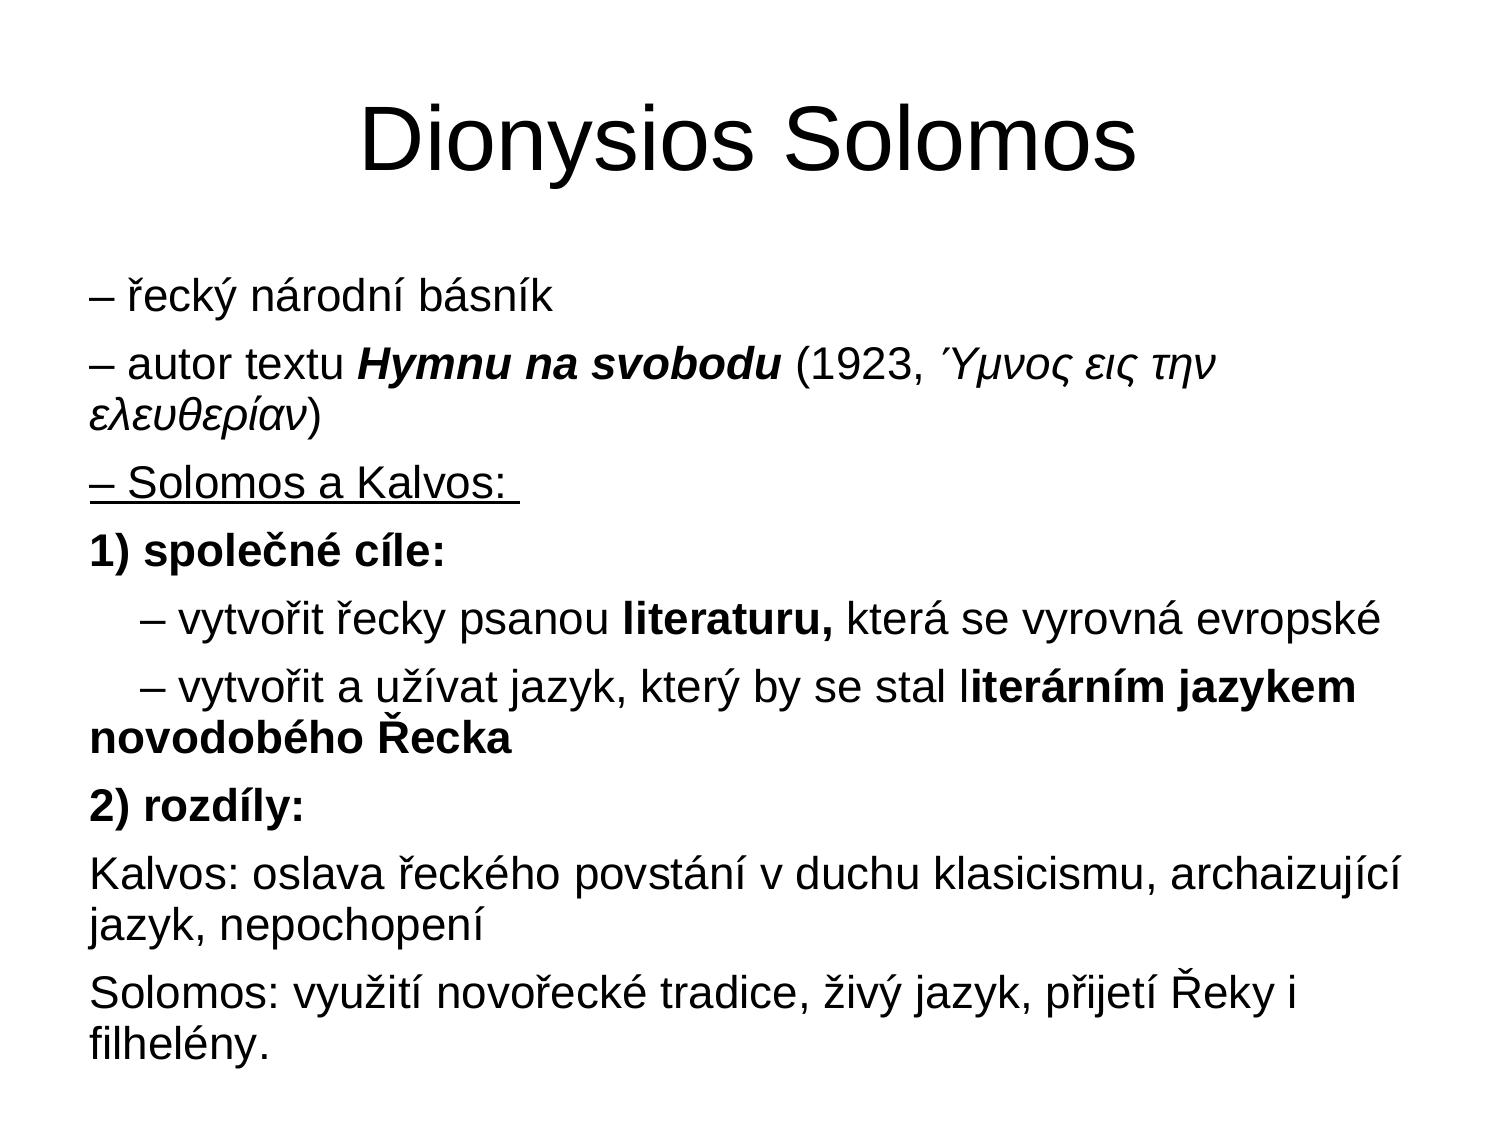

# Dionysios Solomos
– řecký národní básník
– autor textu Hymnu na svobodu (1923, Ύμνος εις την ελευθερίαν)
– Solomos a Kalvos:
1) společné cíle:
 – vytvořit řecky psanou literaturu, která se vyrovná evropské
 – vytvořit a užívat jazyk, který by se stal literárním jazykem novodobého Řecka
2) rozdíly:
Kalvos: oslava řeckého povstání v duchu klasicismu, archaizující jazyk, nepochopení
Solomos: využití novořecké tradice, živý jazyk, přijetí Řeky i filhelény.